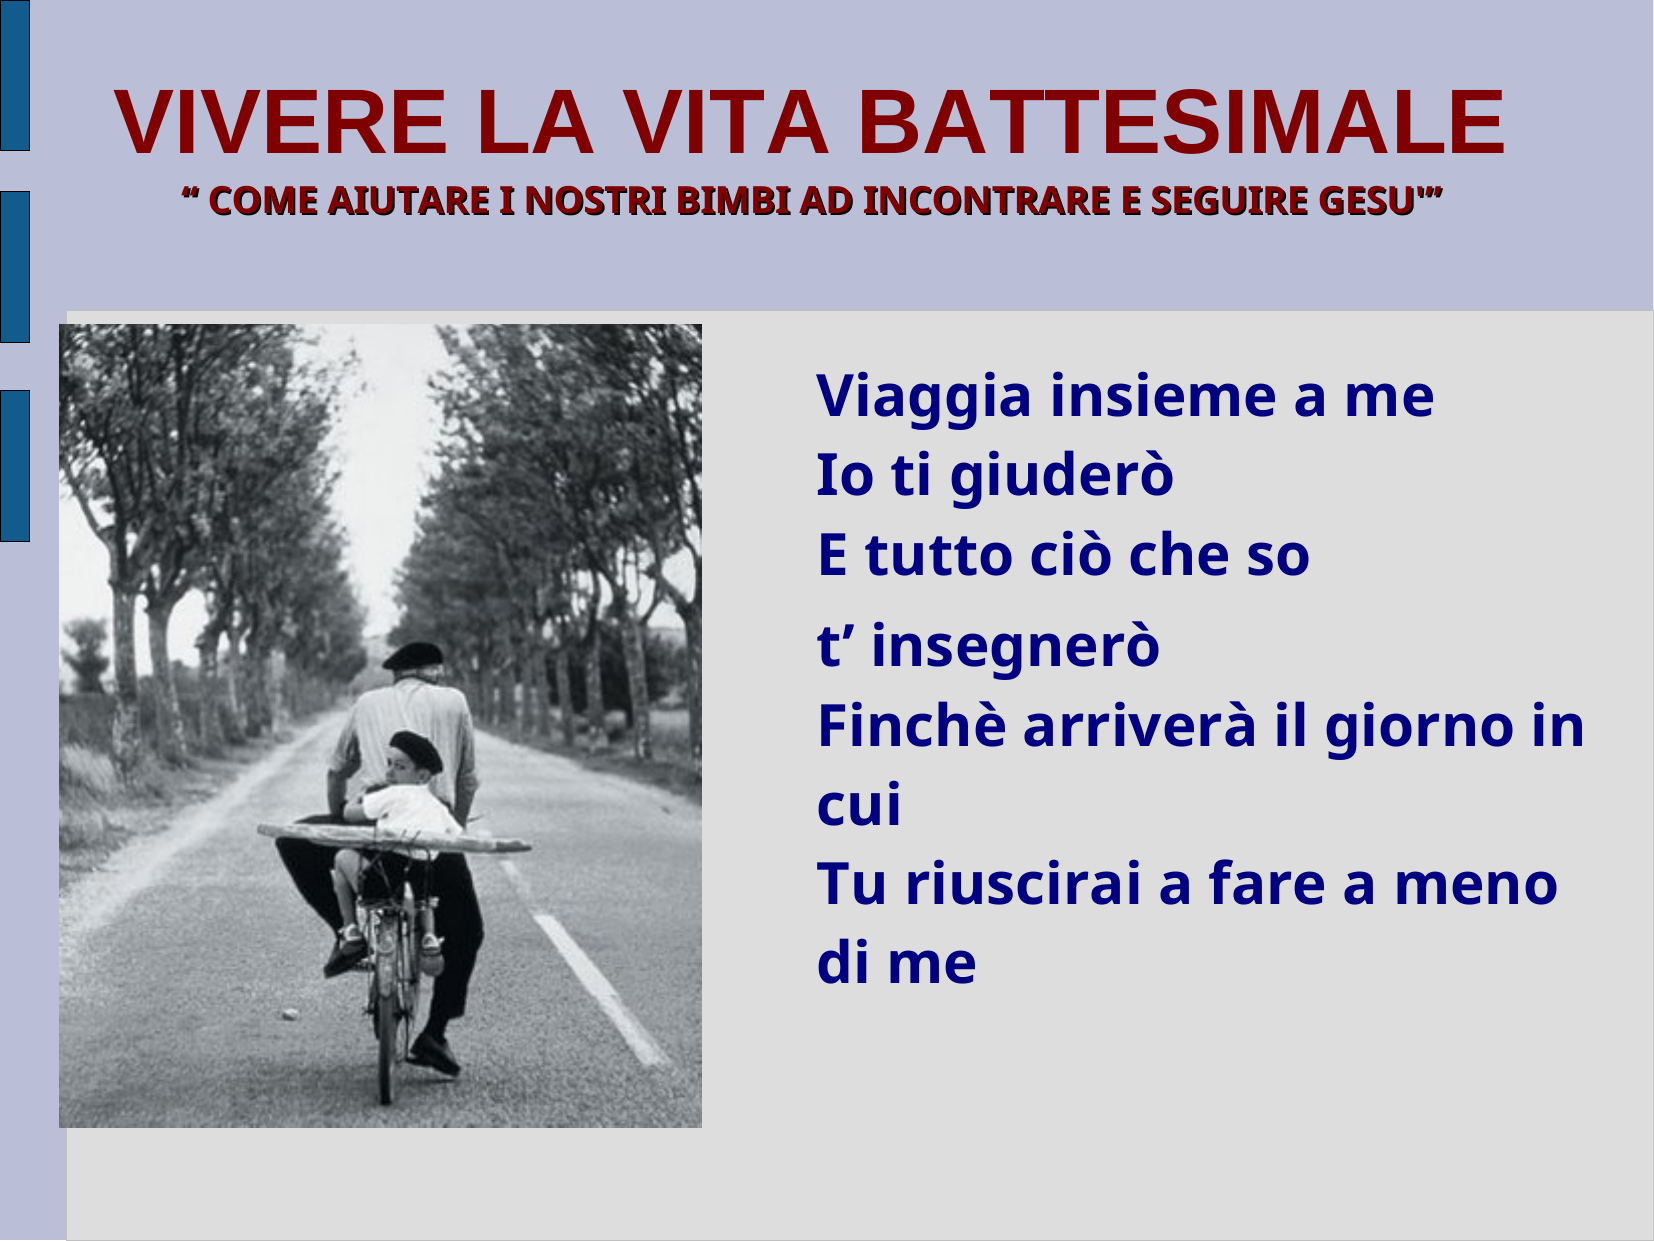

# VIVERE LA VITA BATTESIMALE “ COME AIUTARE I NOSTRI BIMBI AD INCONTRARE E SEGUIRE GESU'”
Viaggia insieme a me 
Io ti giuderò 
E tutto ciò che so
t’ insegnerò 
Finchè arriverà il giorno in cui 
Tu riuscirai a fare a meno di me